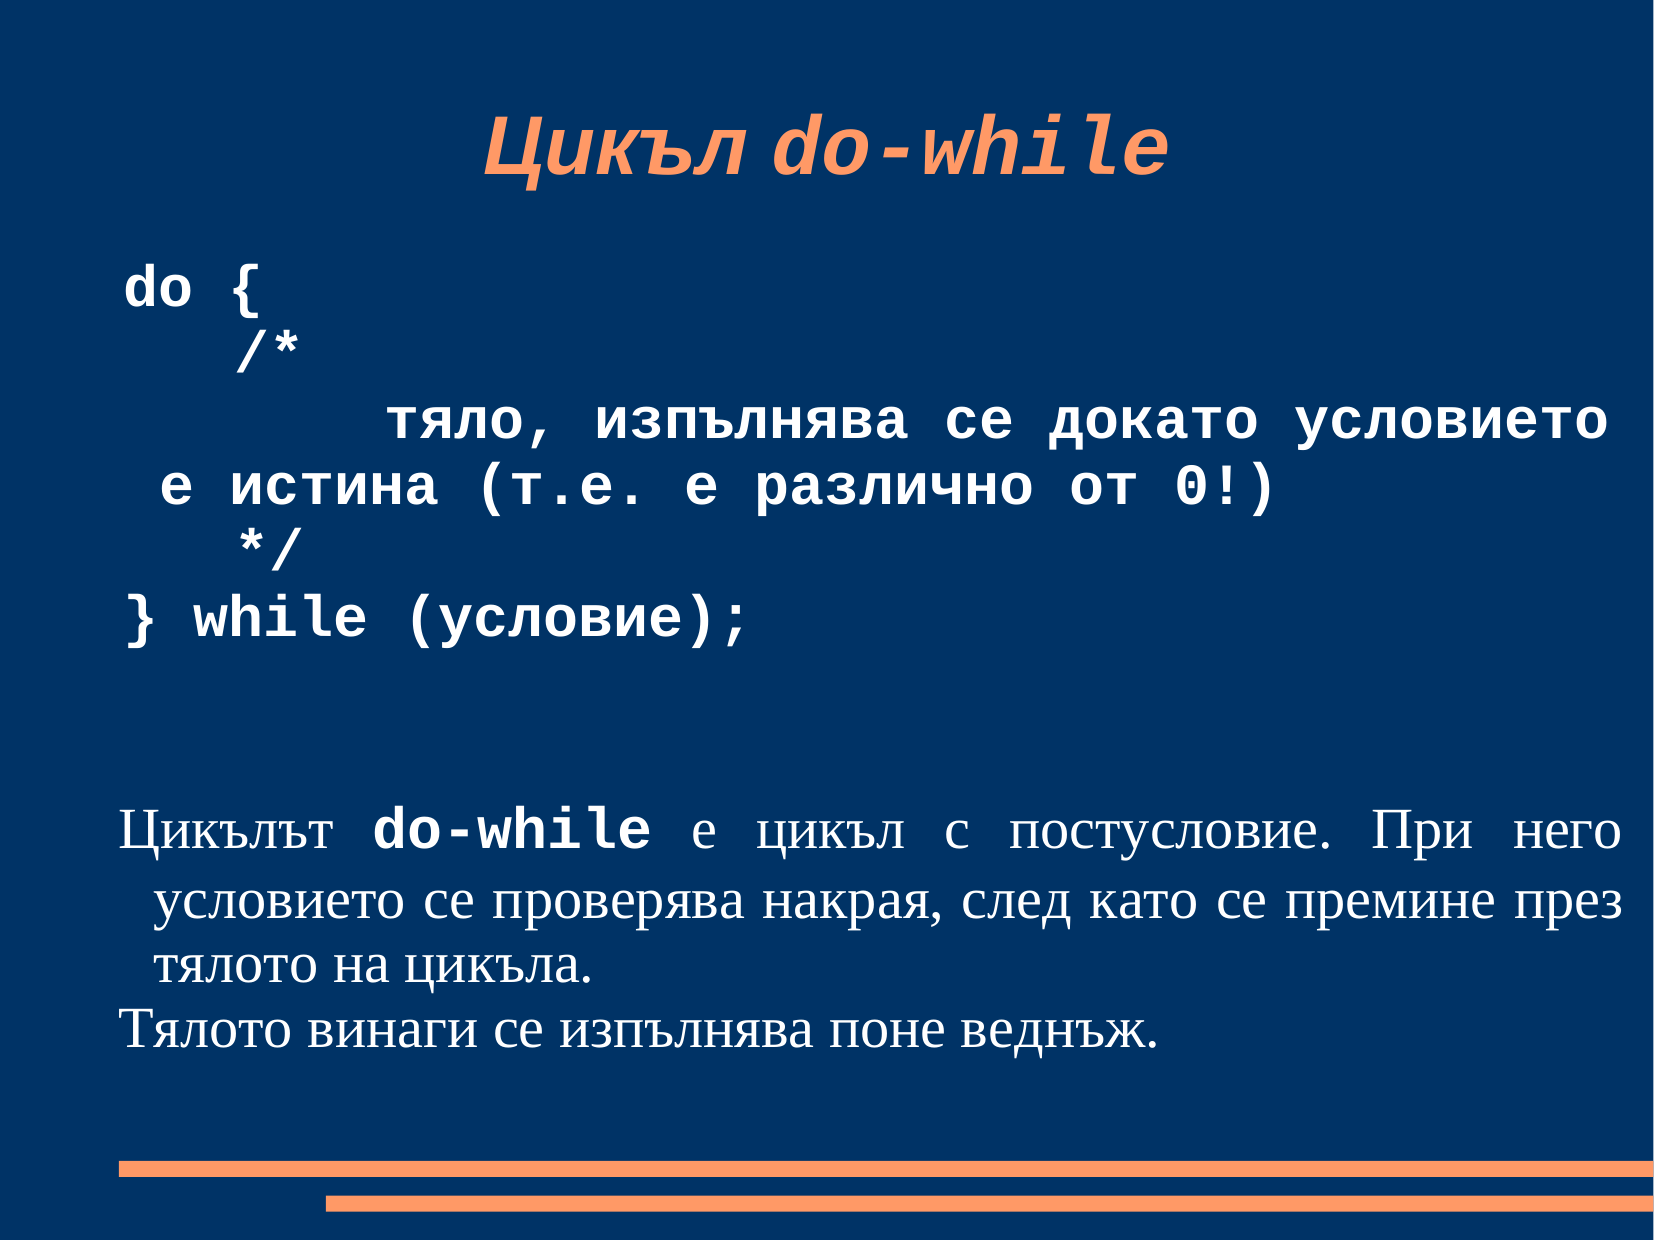

# Цикъл do-while
do {
	/*
			тяло, изпълнява се докато условието е истина (т.е. е различно от 0!)
	*/
} while (условие);
Цикълът do-while е цикъл с постусловие. При него условието се проверява накрая, след като се премине през тялото на цикъла.
Тялото винаги се изпълнява поне веднъж.